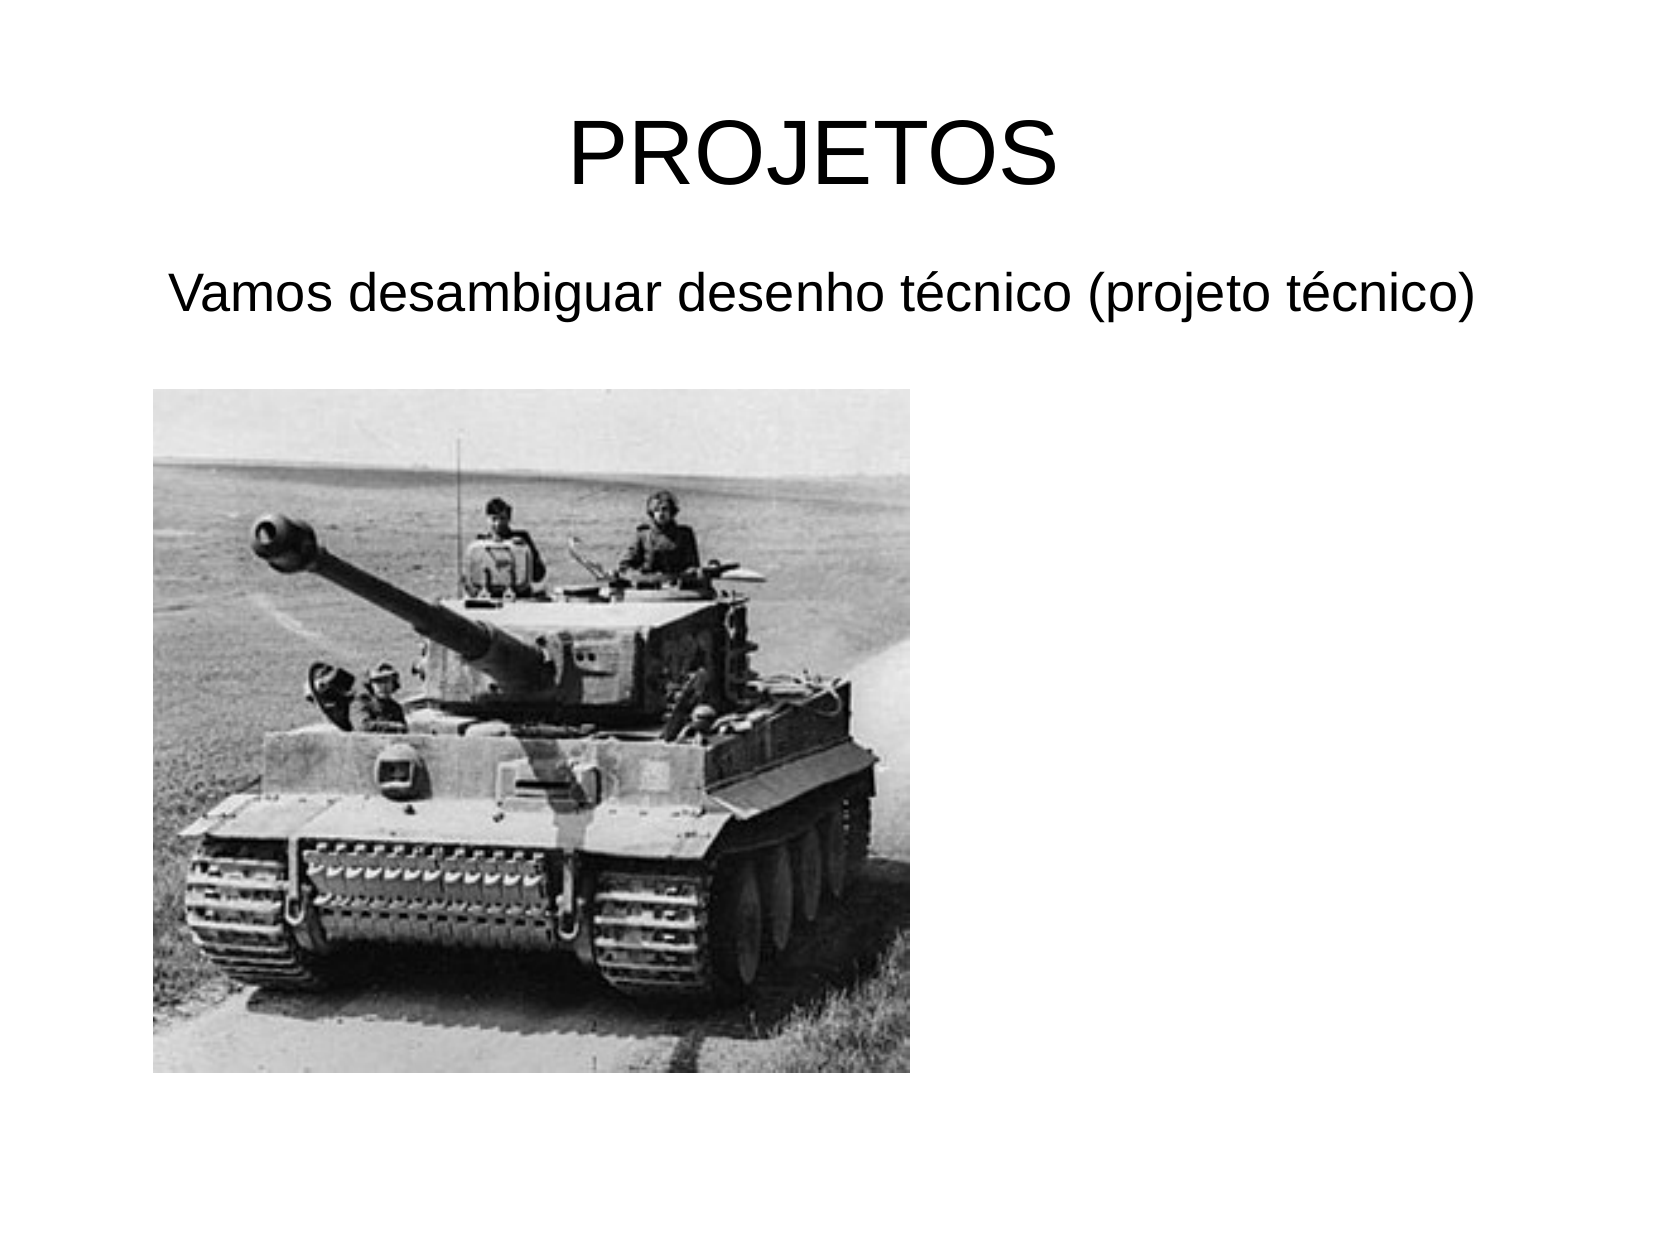

# PROJETOS
Vamos desambiguar desenho técnico (projeto técnico)